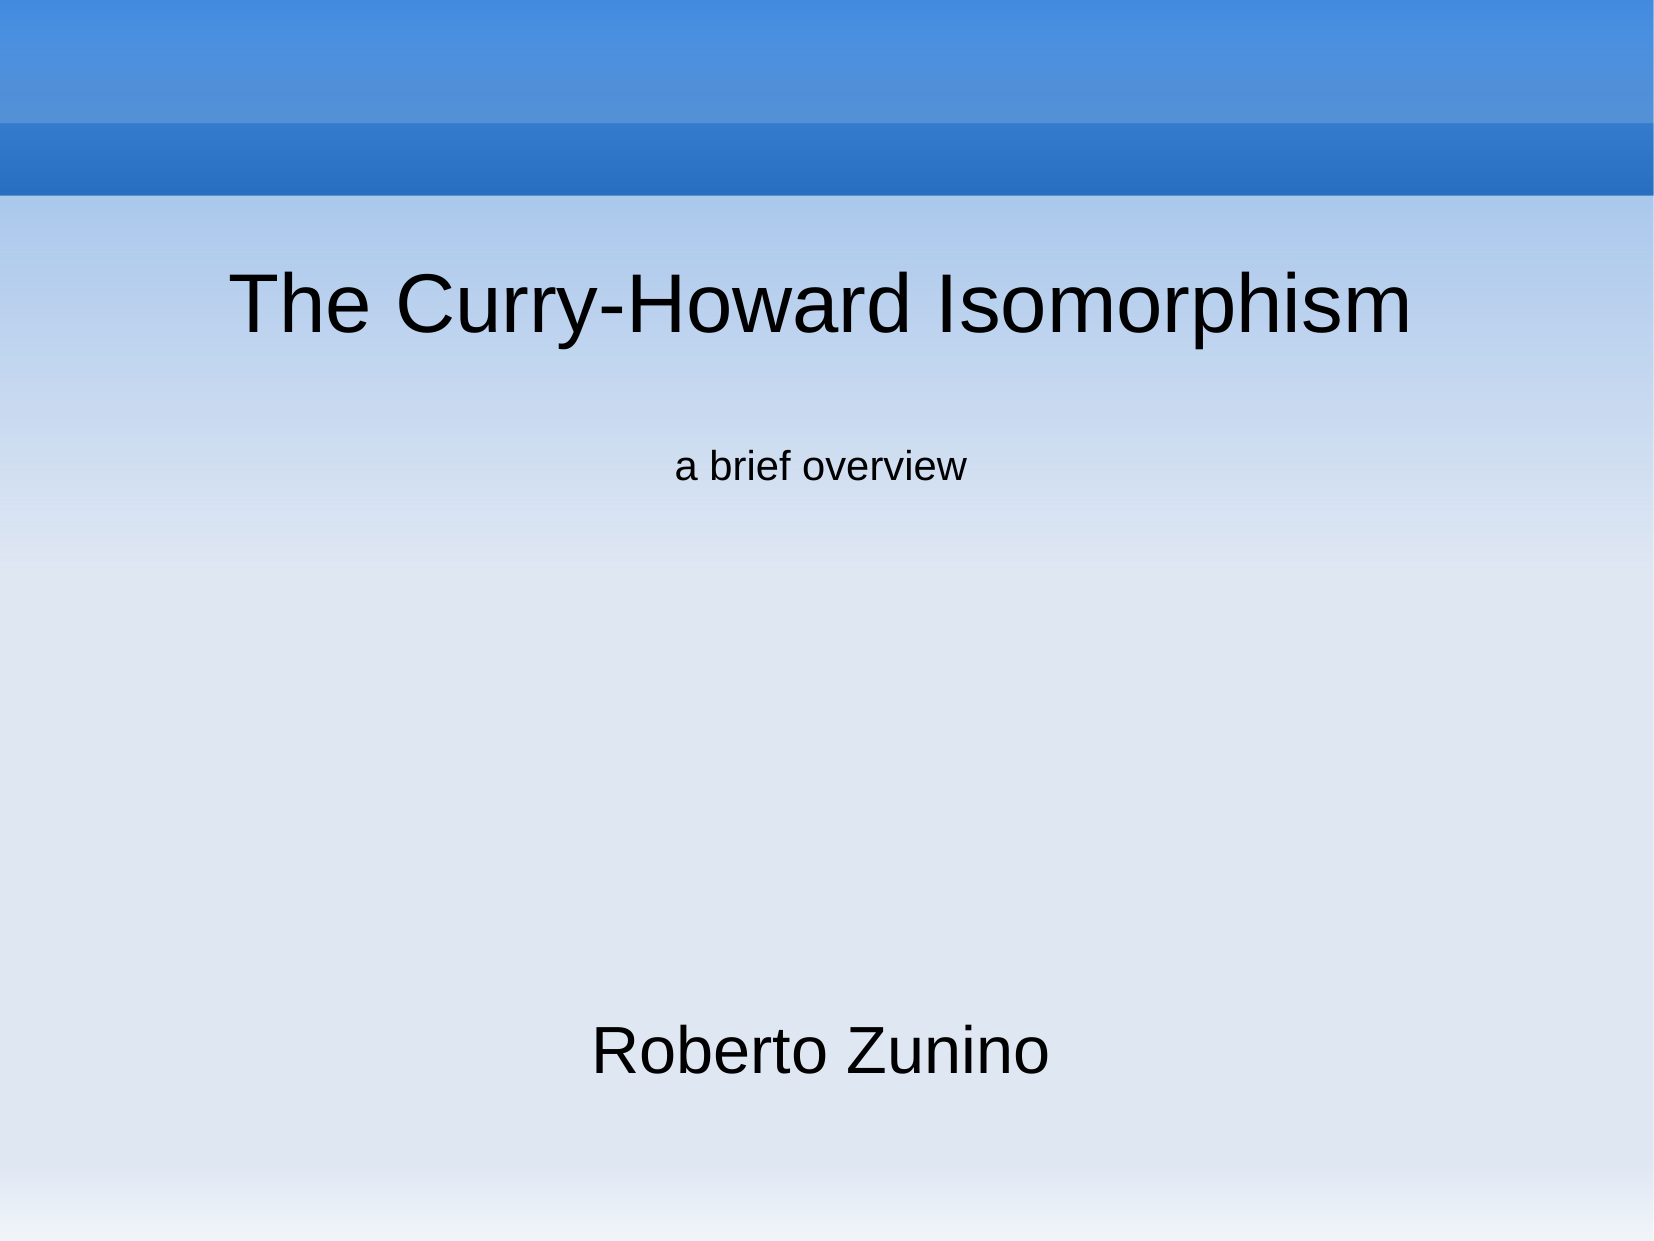

# The Curry-Howard Isomorphism a brief overview
Roberto Zunino